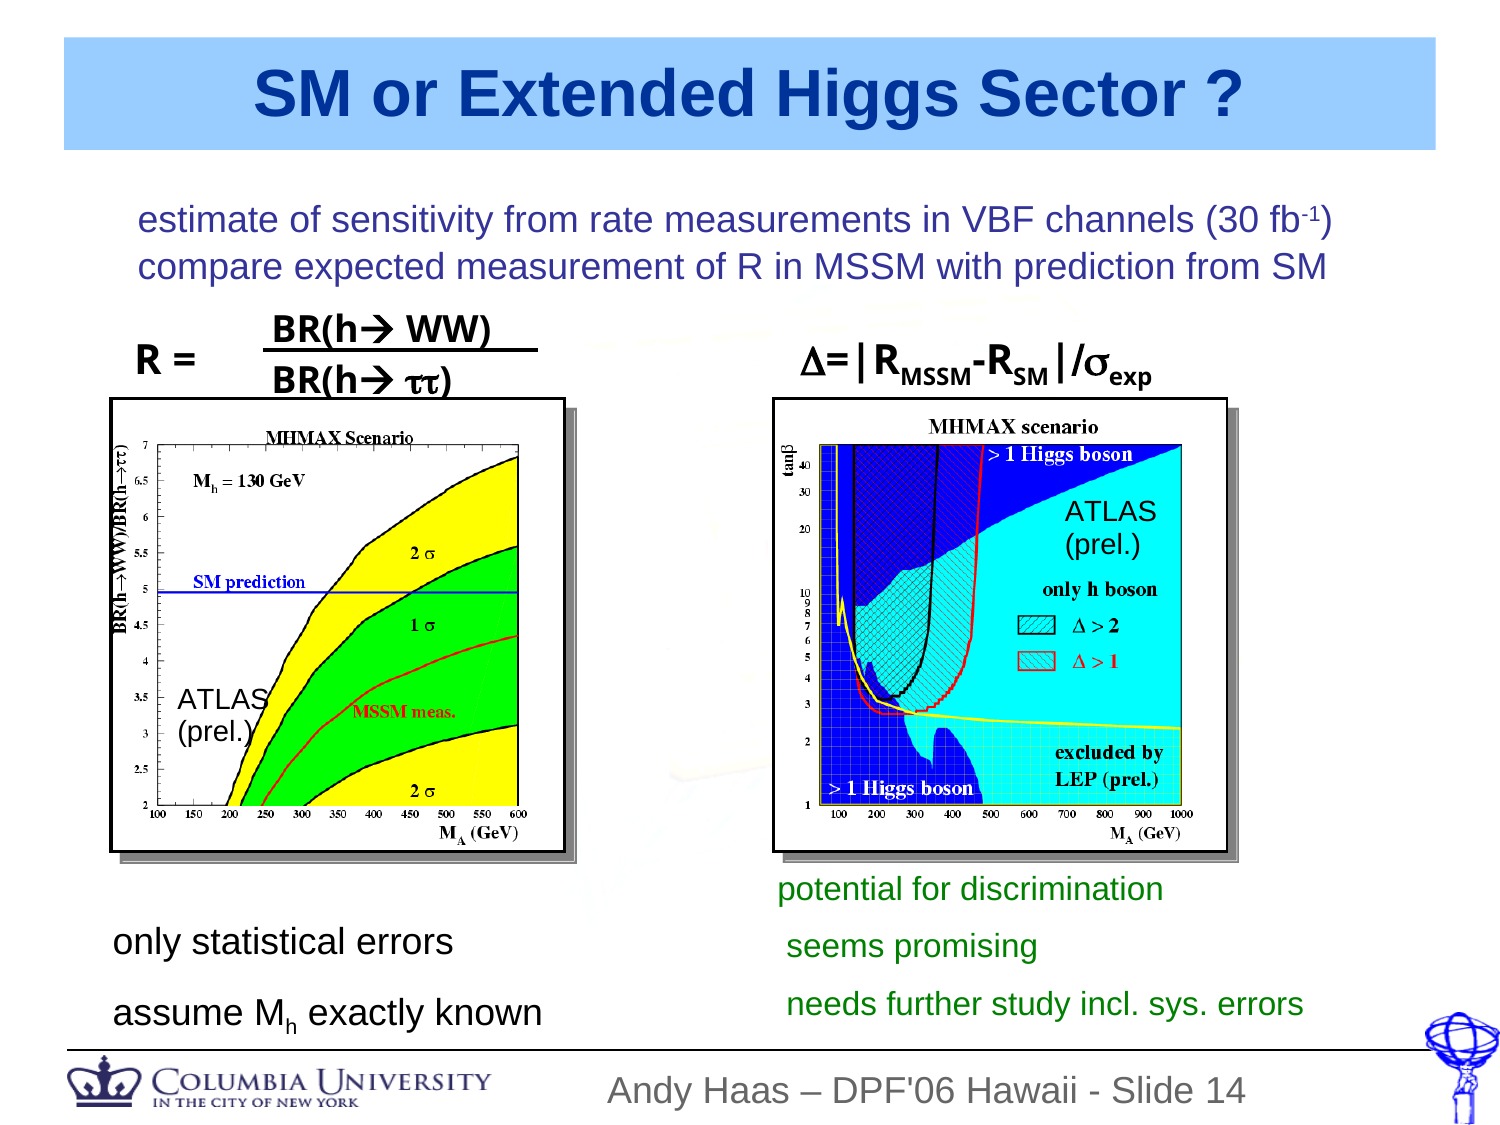

# SM or Extended Higgs Sector ?
 estimate of sensitivity from rate measurements in VBF channels (30 fb-1)
 compare expected measurement of R in MSSM with prediction from SM
BR(h WW) BR(h )
R =
=|RMSSM-RSM|exp
ATLAS
(prel.)
ATLAS
(prel.)
potential for discrimination
 seems promising
 needs further study incl. sys. errors
 only statistical errors
 assume Mh exactly known